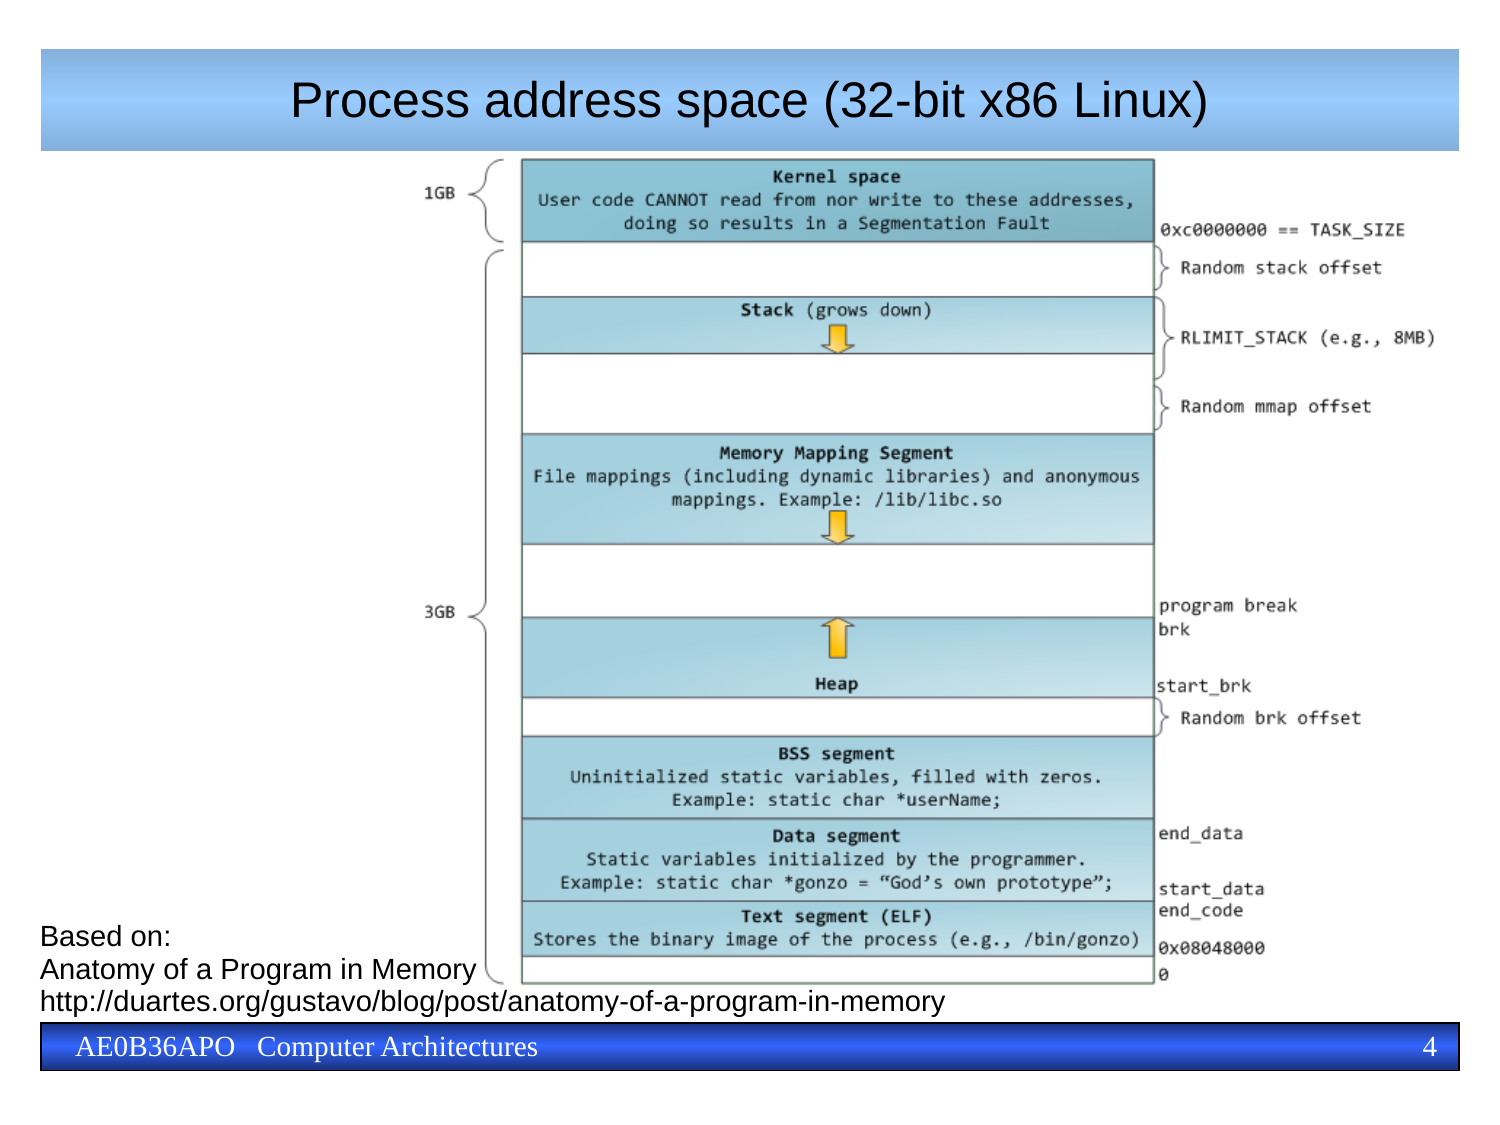

# Process address space (32-bit x86 Linux)
Based on:
Anatomy of a Program in Memory
http://duartes.org/gustavo/blog/post/anatomy-of-a-program-in-memory
AE0B36APO Computer Architectures
4